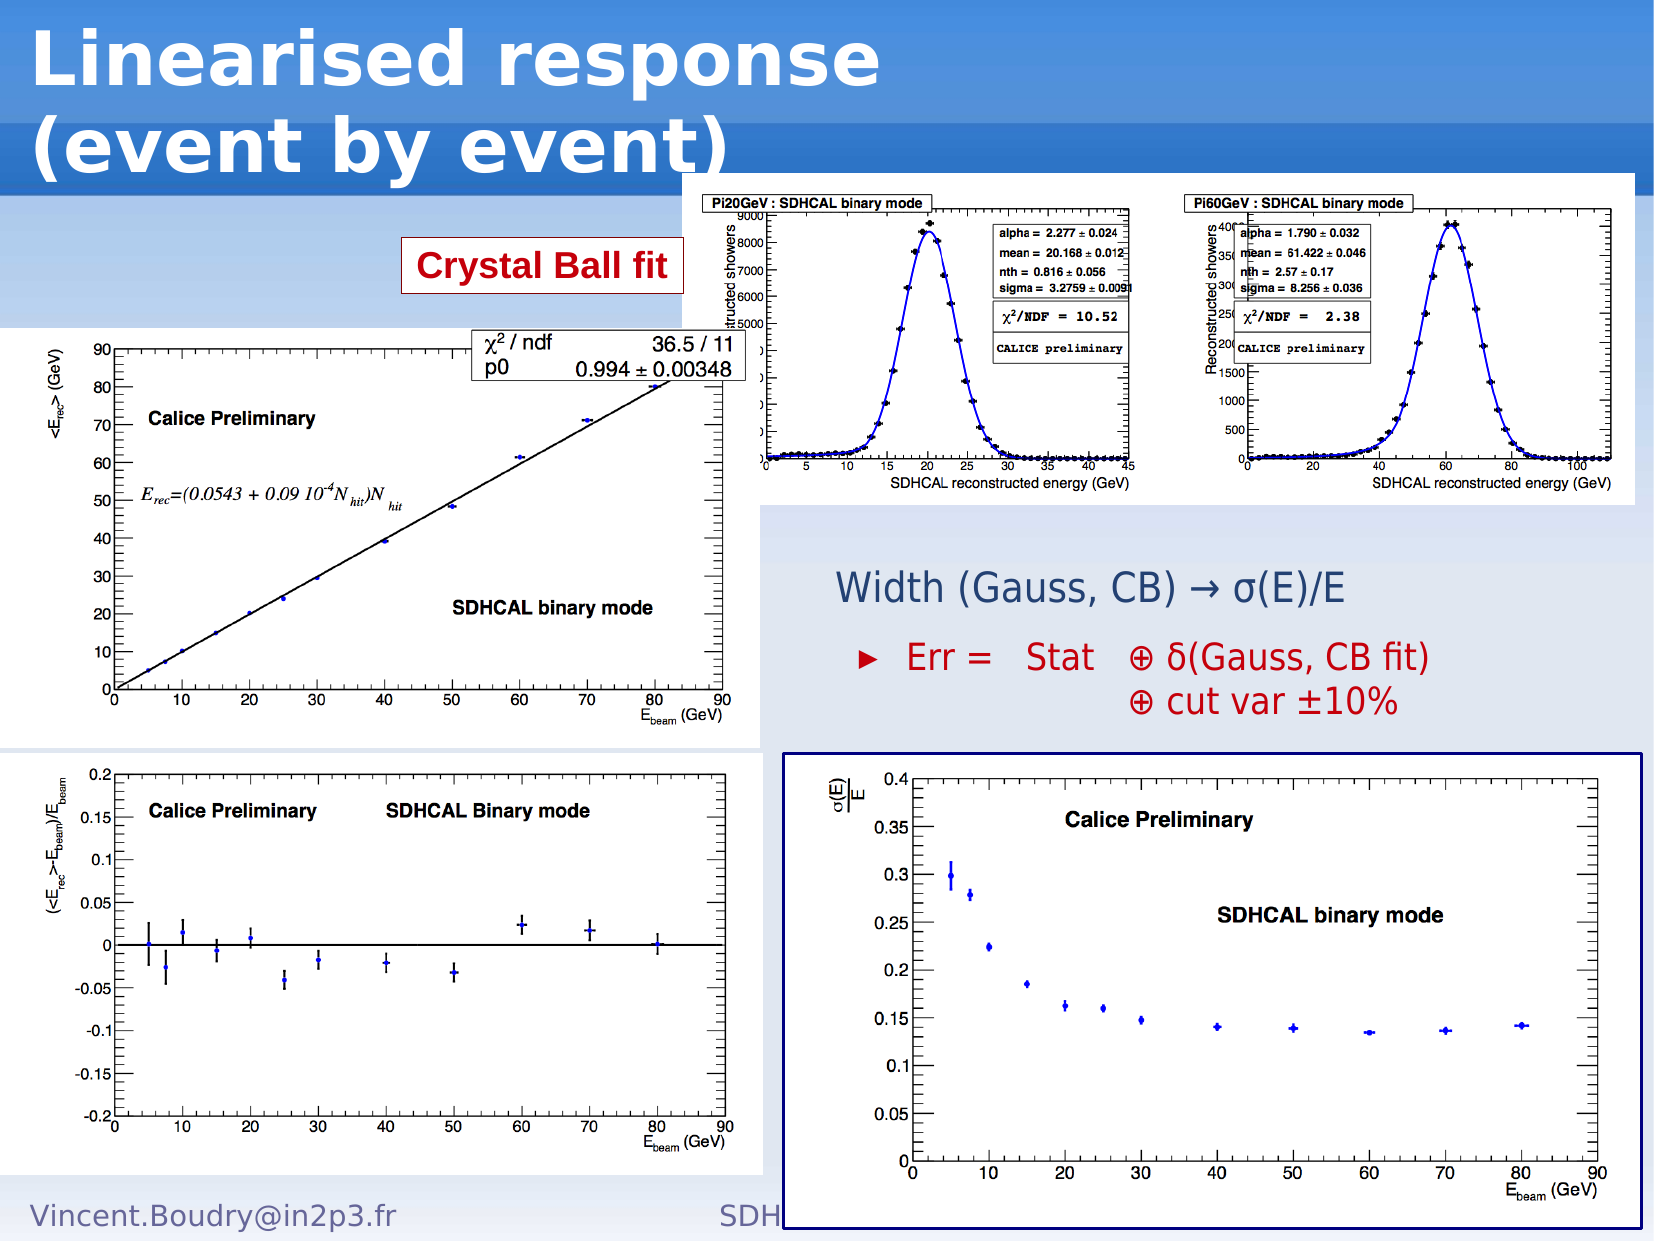

# Linearised response (event by event)
Crystal Ball fit
Width (Gauss, CB) → σ(E)/E
Err = Stat	⊕ δ(Gauss, CB fit)
		 	⊕ cut var ±10%
Vincent.Boudry@in2p3.fr
SDHCAL 1st results, LCWS'12
18